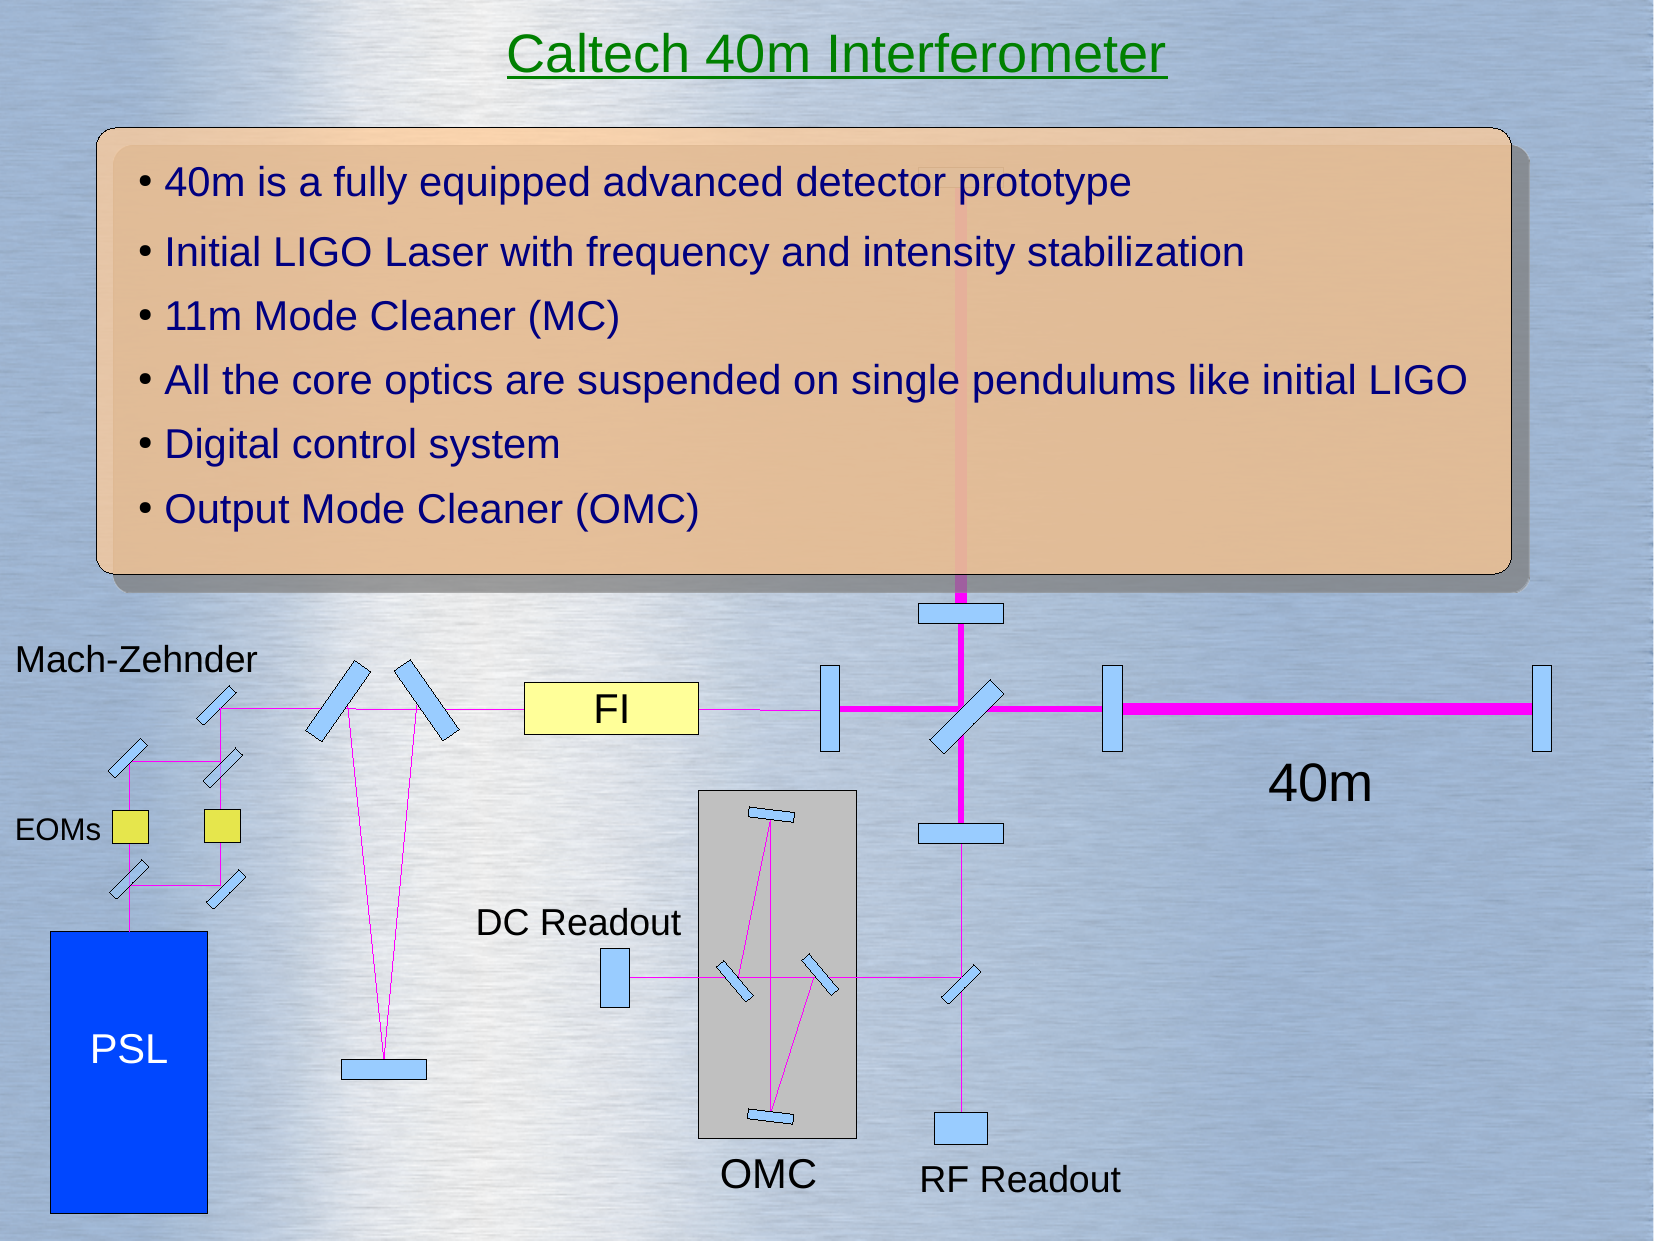

Caltech 40m Interferometer
 40m is a fully equipped advanced detector prototype
 Initial LIGO Laser with frequency and intensity stabilization
 11m Mode Cleaner (MC)
 All the core optics are suspended on single pendulums like initial LIGO
 Digital control system
 Output Mode Cleaner (OMC)
Mach-Zehnder
FI
40m
EOMs
DC Readout
PSL
OMC
RF Readout